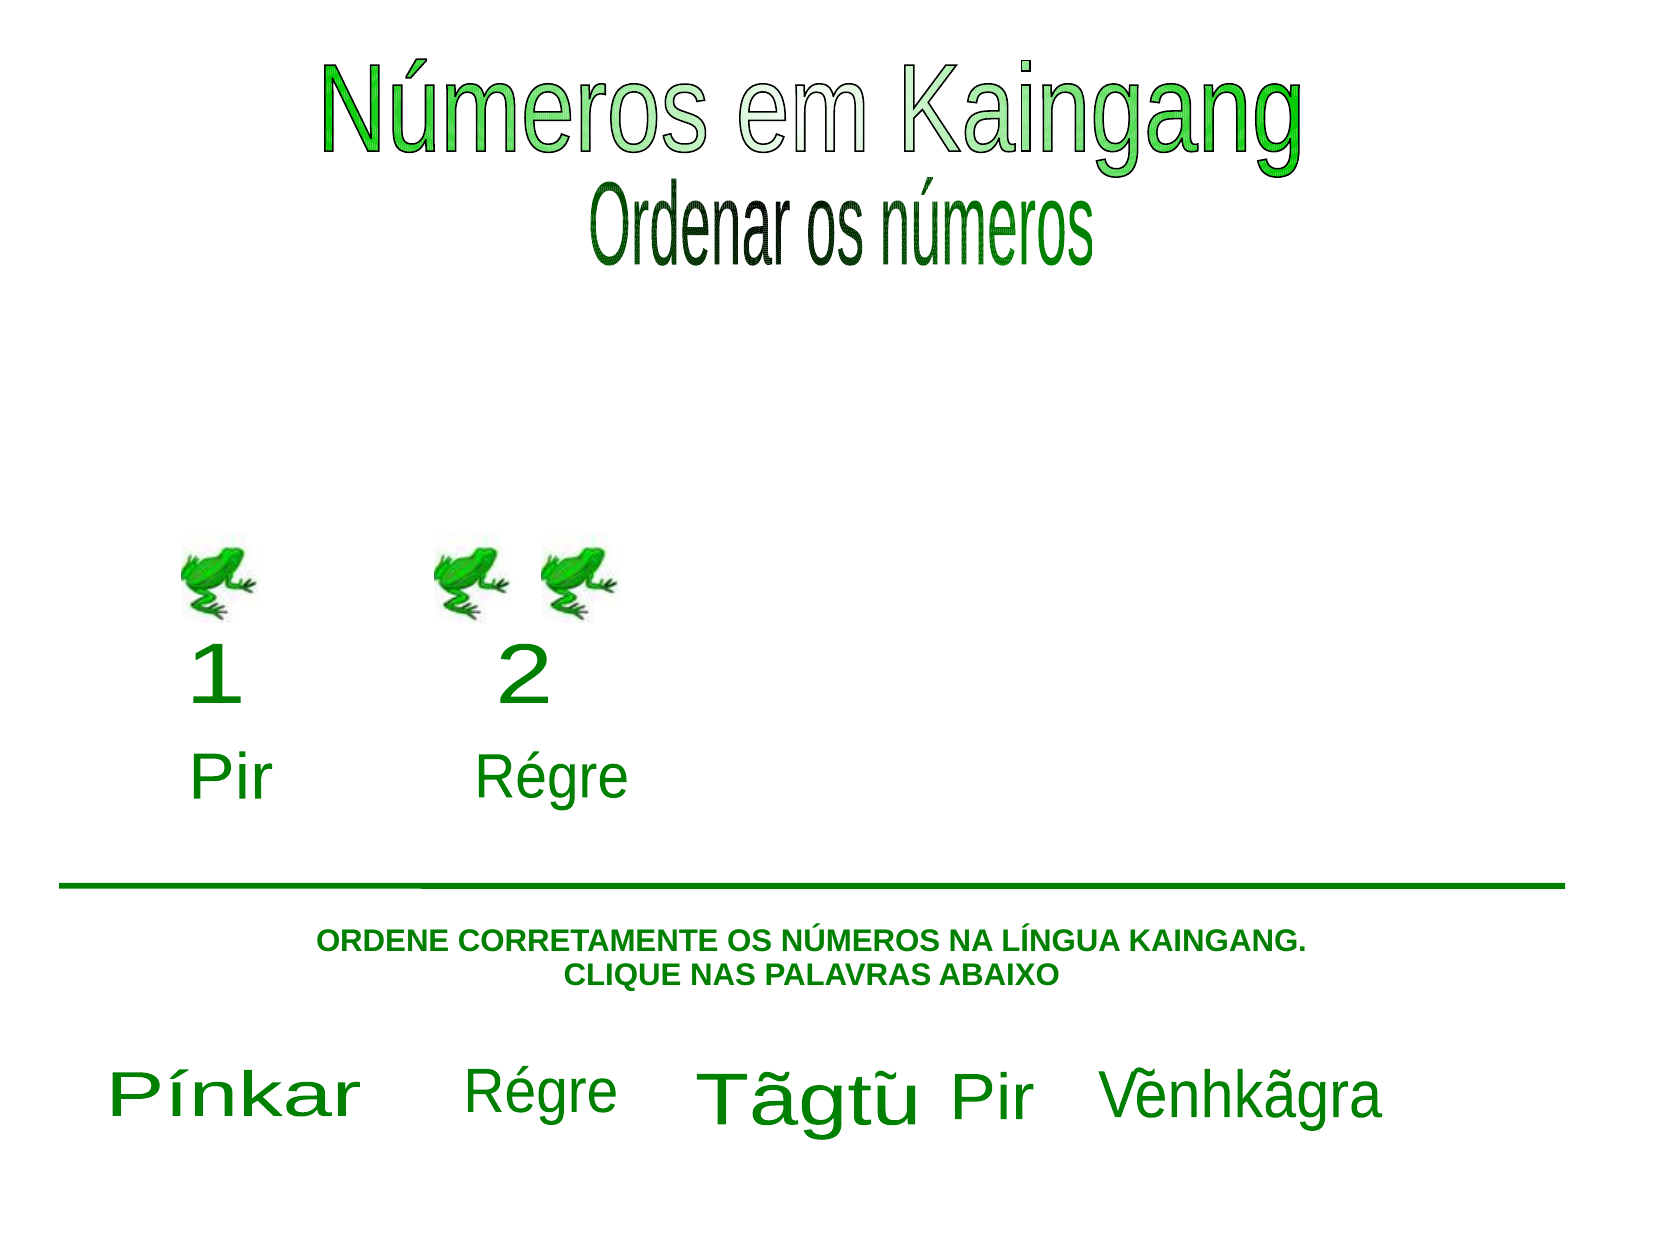

Ordenar os números
1
Pir
2
Régre
ORDENE CORRETAMENTE OS NÚMEROS NA LÍNGUA KAINGANG.
CLIQUE NAS PALAVRAS ABAIXO
Régre
~
Venhkãgra
Pínkar
~
Tãgtu
Pir